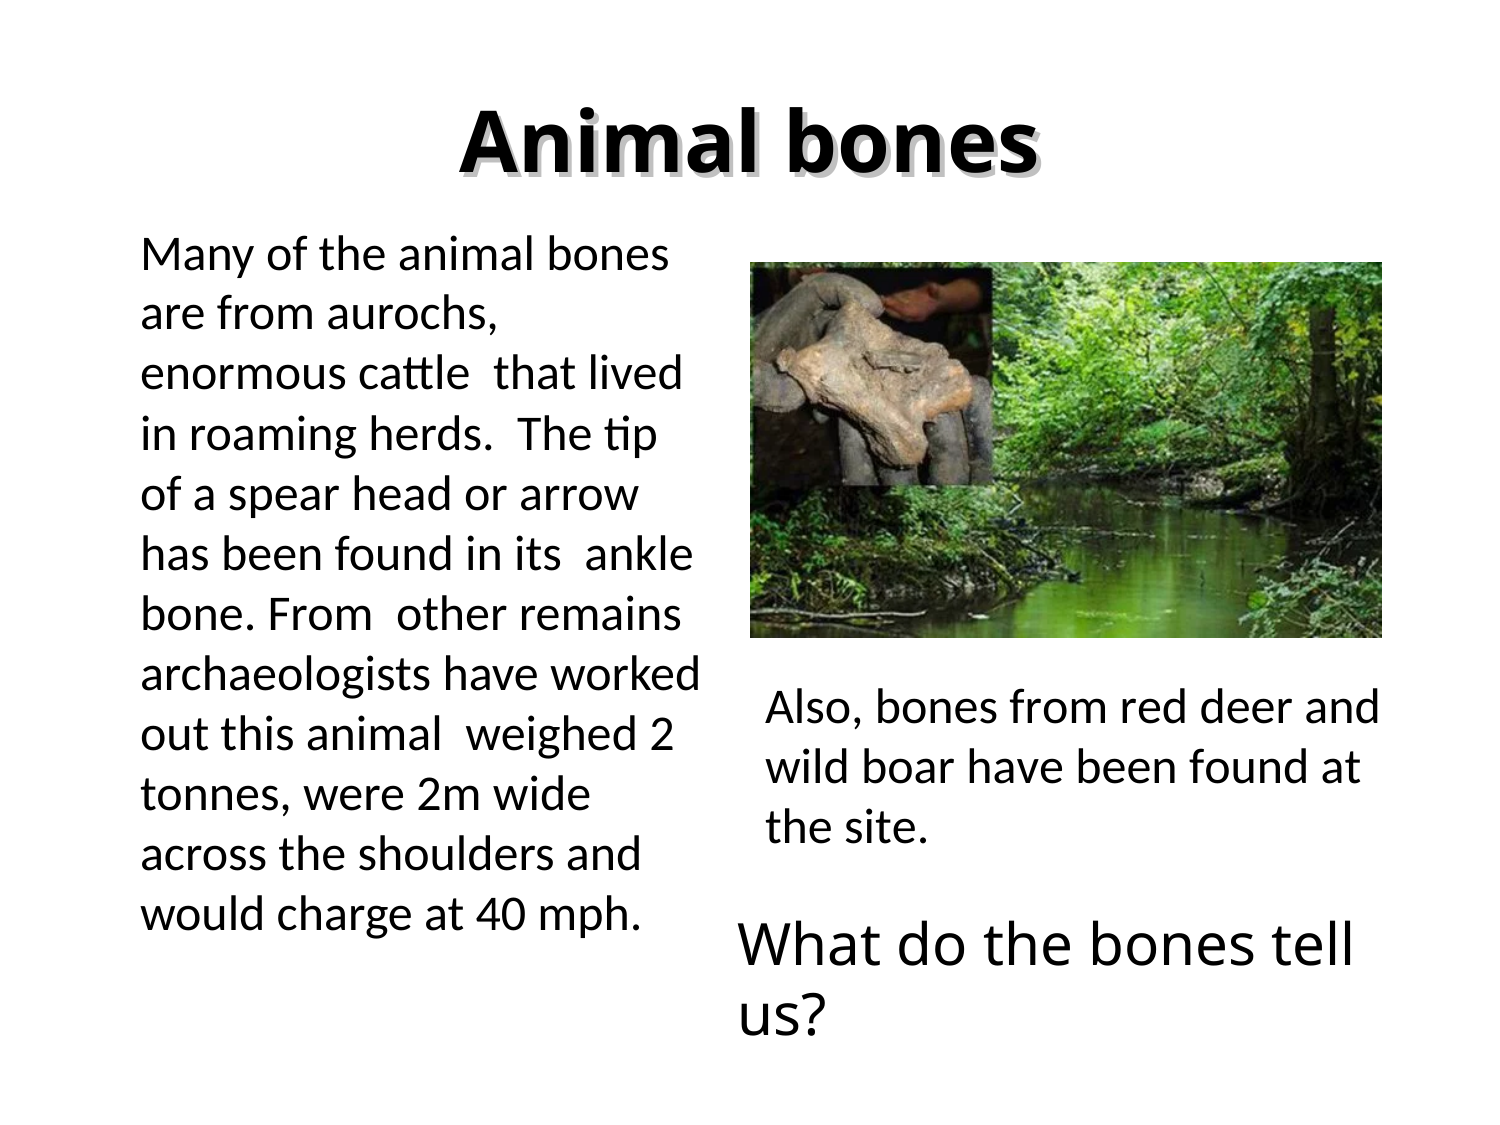

# Animal bones
Many of the animal bones are from aurochs, enormous cattle that lived in roaming herds. The tip of a spear head or arrow has been found in its ankle bone. From other remains archaeologists have worked out this animal weighed 2 tonnes, were 2m wide across the shoulders and would charge at 40 mph.
Also, bones from red deer and wild boar have been found at the site.
What do the bones tell us?